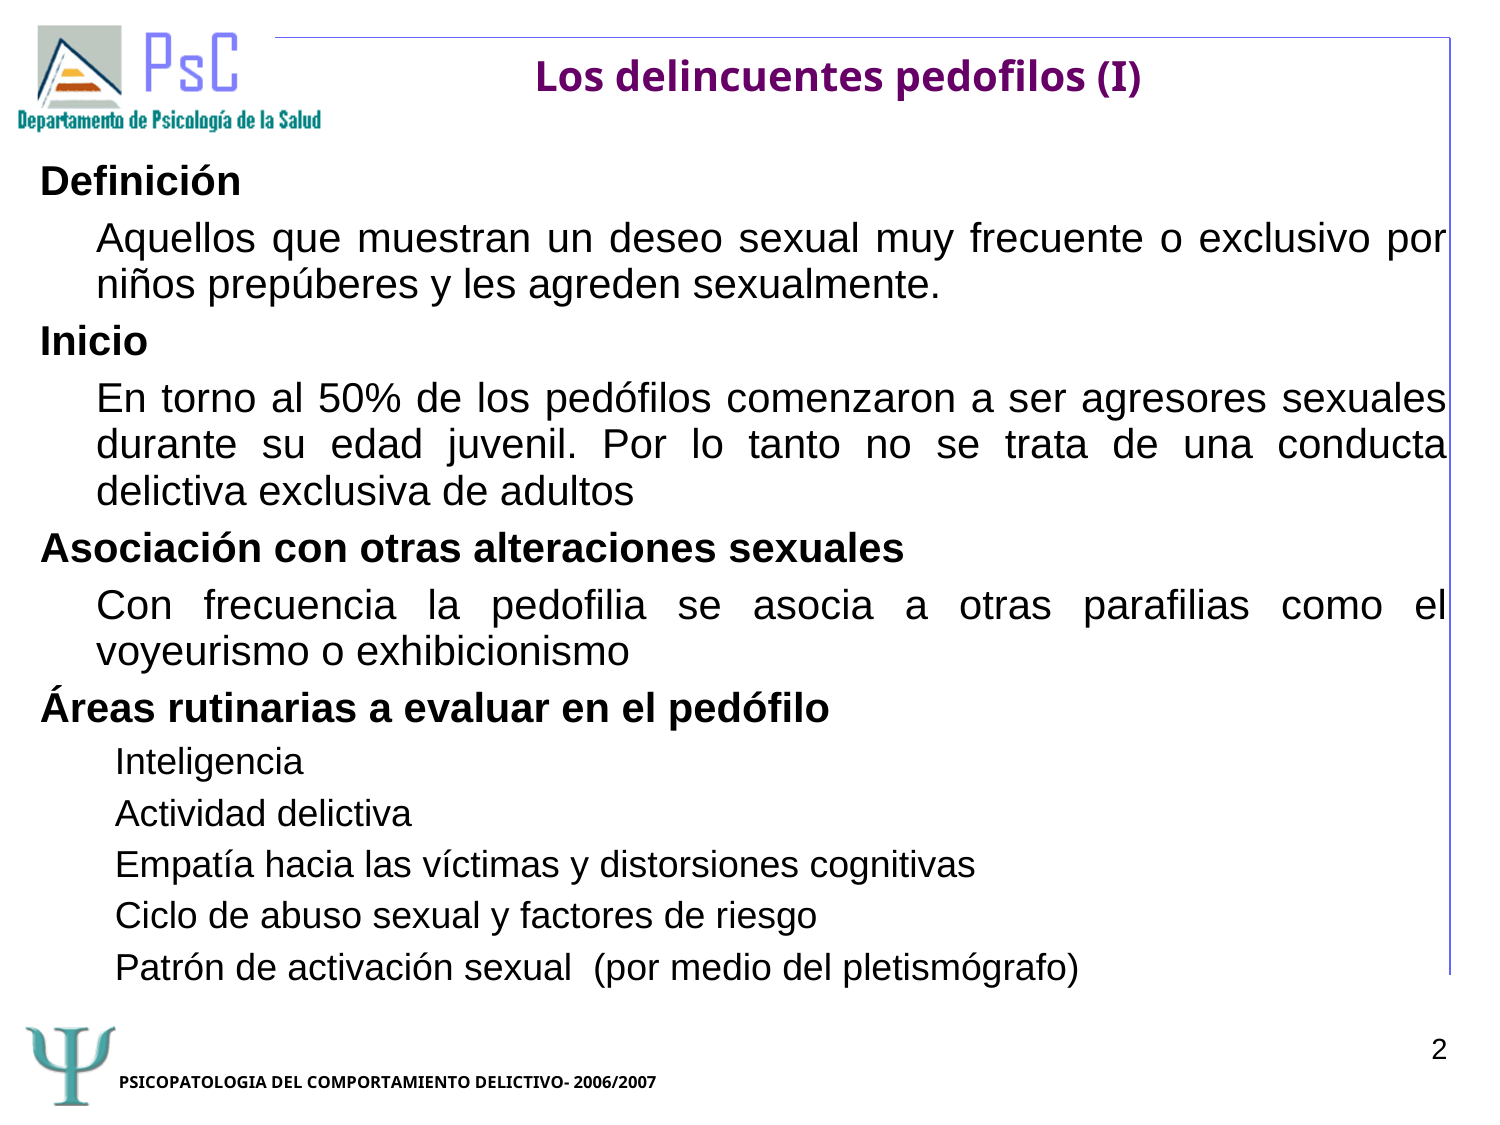

# Los delincuentes pedofilos (I)
Definición
	Aquellos que muestran un deseo sexual muy frecuente o exclusivo por niños prepúberes y les agreden sexualmente.
Inicio
	En torno al 50% de los pedófilos comenzaron a ser agresores sexuales durante su edad juvenil. Por lo tanto no se trata de una conducta delictiva exclusiva de adultos
Asociación con otras alteraciones sexuales
	Con frecuencia la pedofilia se asocia a otras parafilias como el voyeurismo o exhibicionismo
Áreas rutinarias a evaluar en el pedófilo
Inteligencia
Actividad delictiva
Empatía hacia las víctimas y distorsiones cognitivas
Ciclo de abuso sexual y factores de riesgo
Patrón de activación sexual (por medio del pletismógrafo)
2